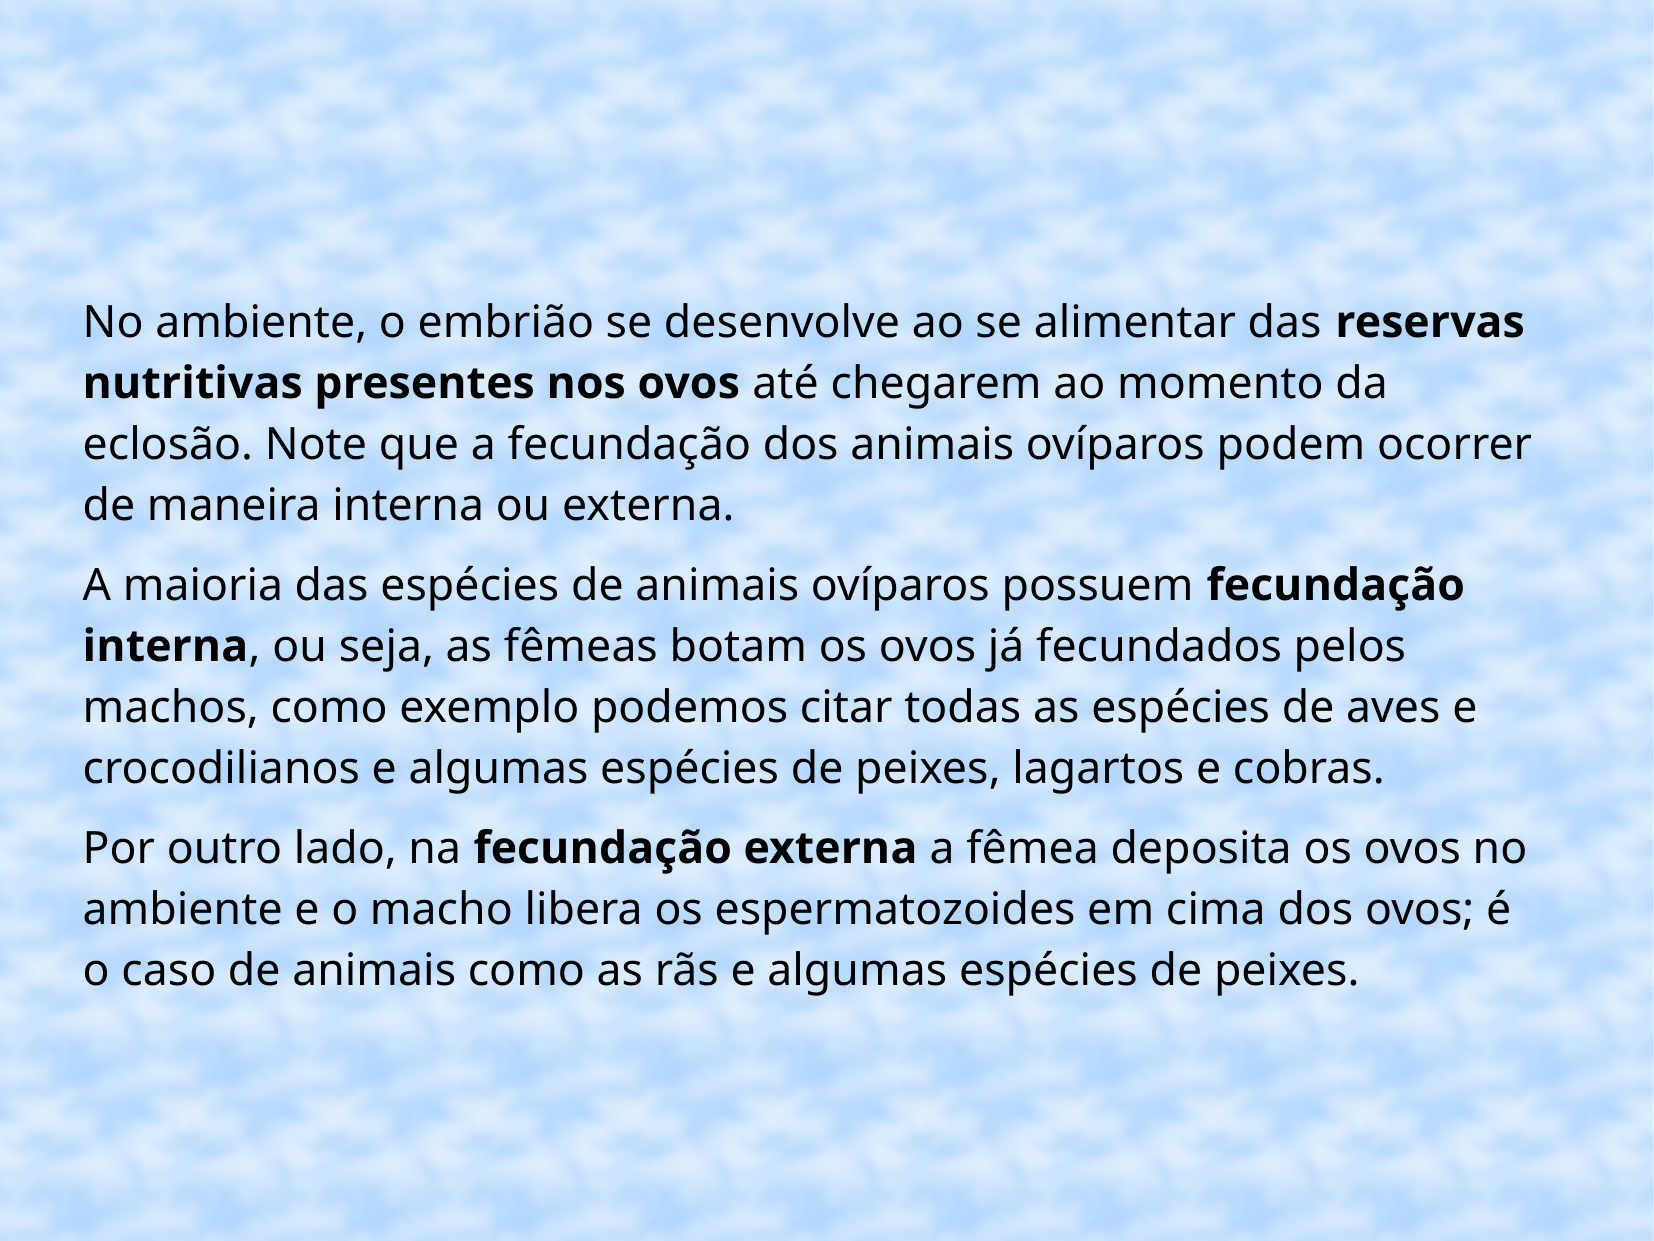

#
No ambiente, o embrião se desenvolve ao se alimentar das reservas nutritivas presentes nos ovos até chegarem ao momento da eclosão. Note que a fecundação dos animais ovíparos podem ocorrer de maneira interna ou externa.
A maioria das espécies de animais ovíparos possuem fecundação interna, ou seja, as fêmeas botam os ovos já fecundados pelos machos, como exemplo podemos citar todas as espécies de aves e crocodilianos e algumas espécies de peixes, lagartos e cobras.
Por outro lado, na fecundação externa a fêmea deposita os ovos no ambiente e o macho libera os espermatozoides em cima dos ovos; é o caso de animais como as rãs e algumas espécies de peixes.